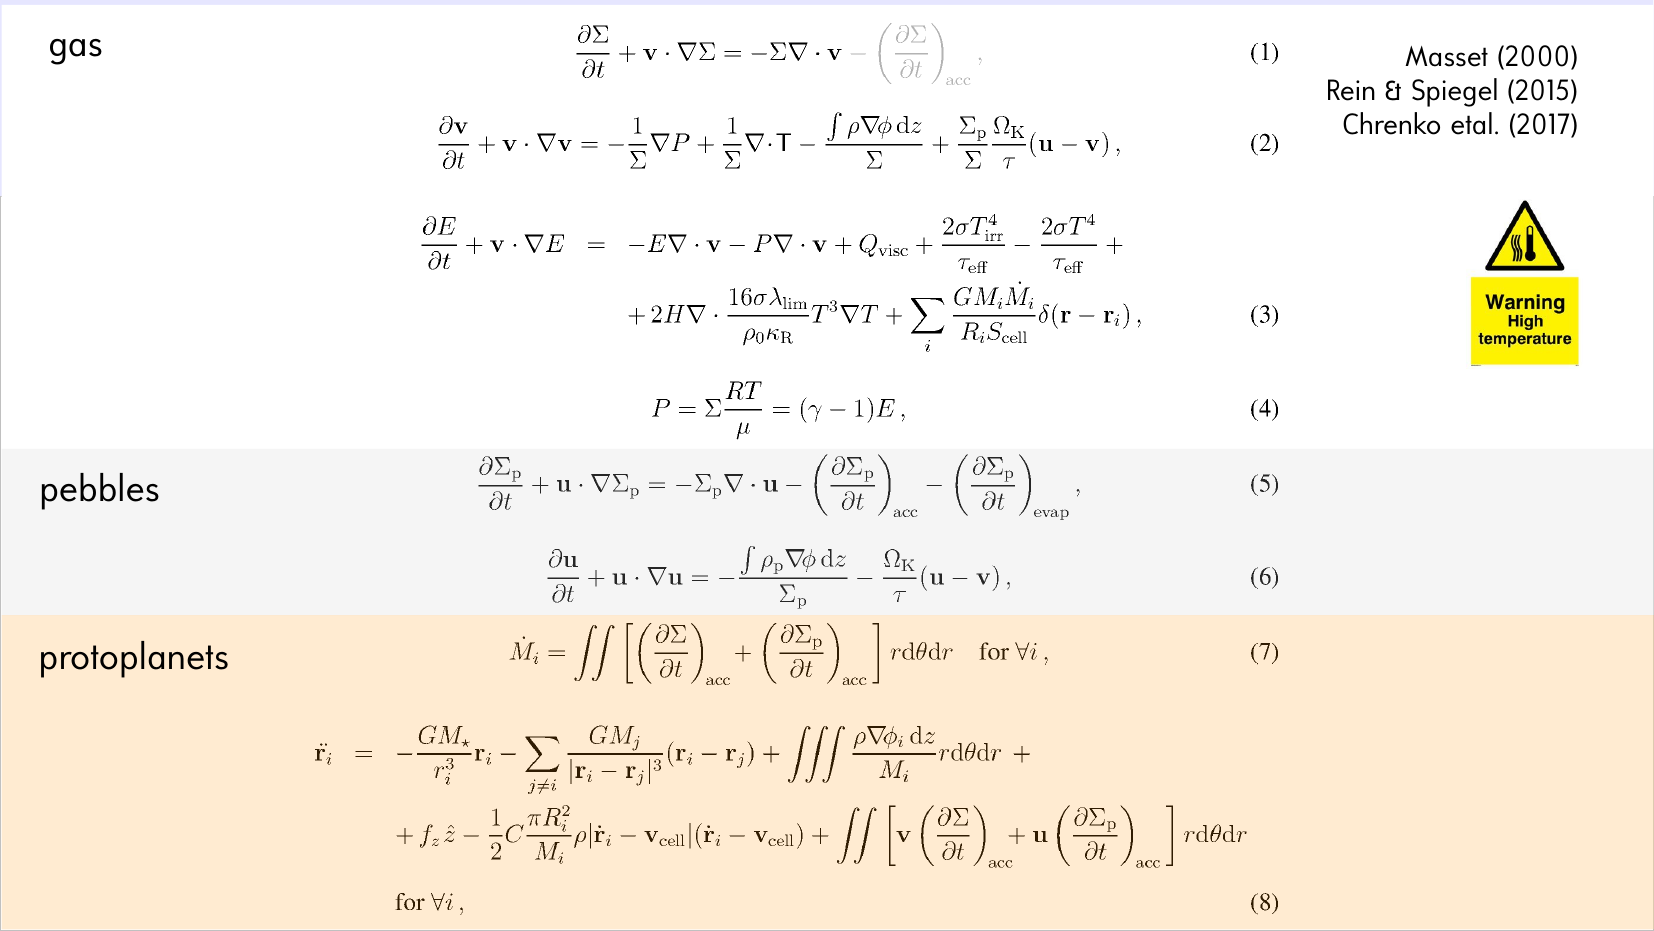

gas
Masset (2000)
Rein & Spiegel (2015)
Chrenko etal. (2017)
#
pebbles
protoplanets